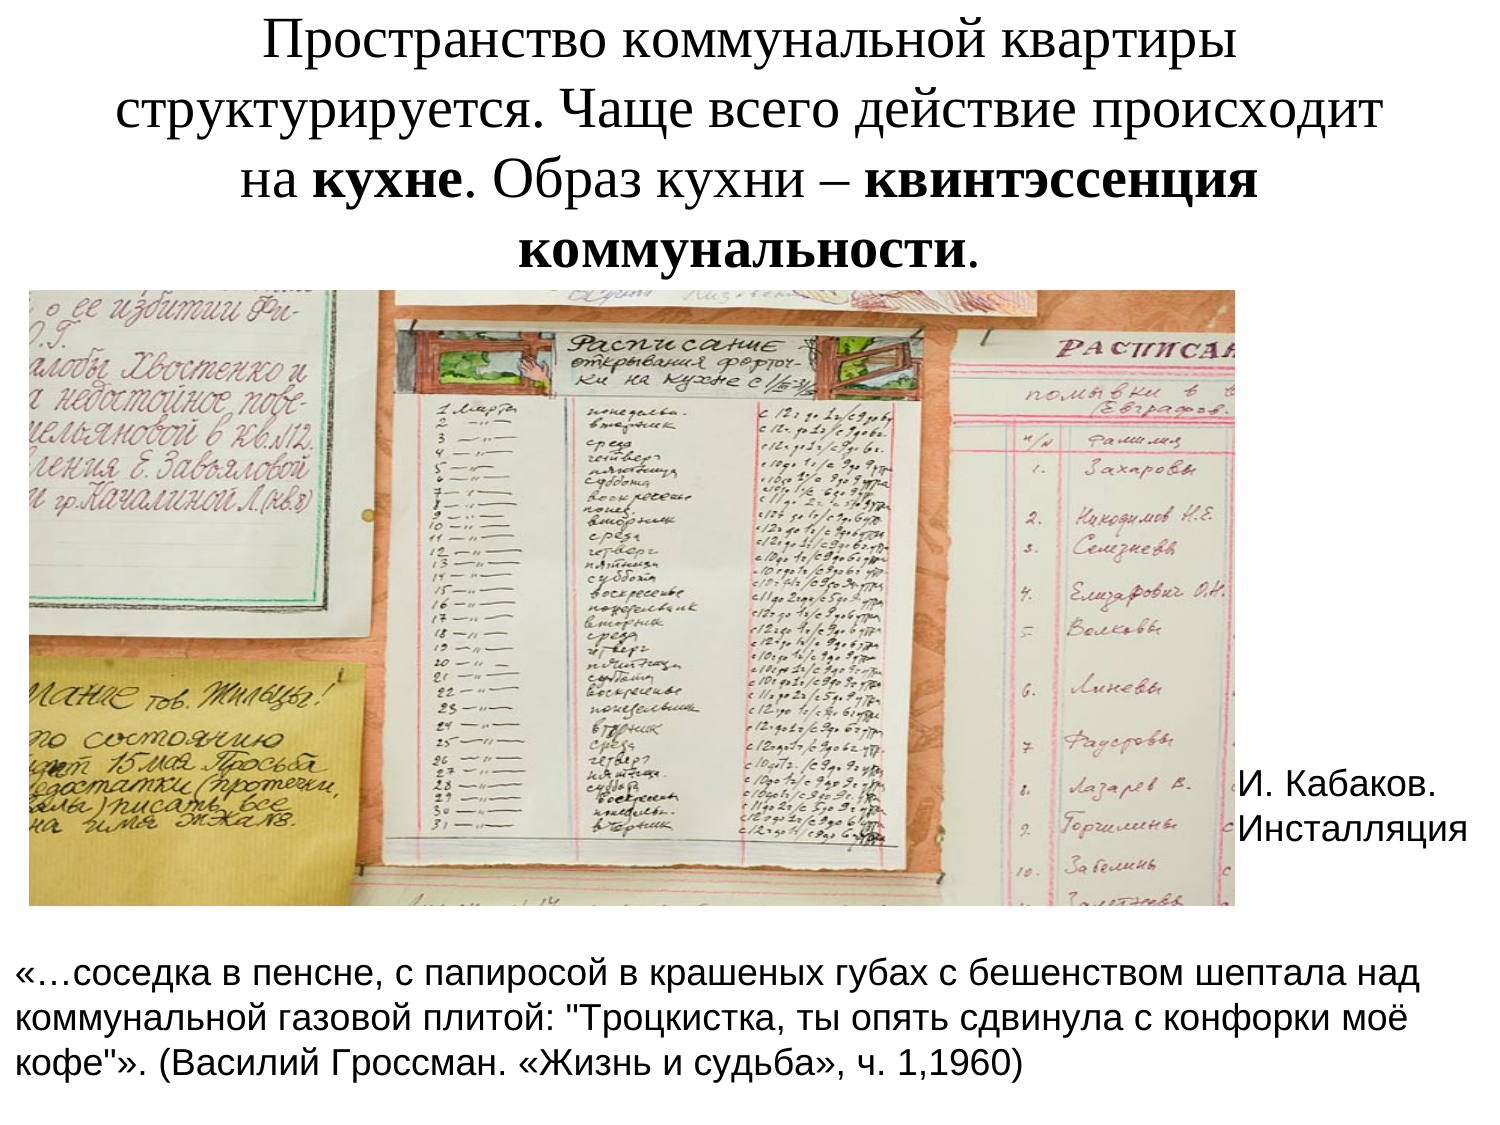

# Пространство коммунальной квартиры структурируется. Чаще всего действие происходит на кухне. Образ кухни – квинтэссенция коммунальности.
И. Кабаков. Инсталляция
«…соседка в пенсне, с папиросой в крашеных губах с бешенством шептала над коммунальной газовой плитой: "Троцкистка, ты опять сдвинула с конфорки моё кофе"». (Василий Гроссман. «Жизнь и судьба», ч. 1,1960)